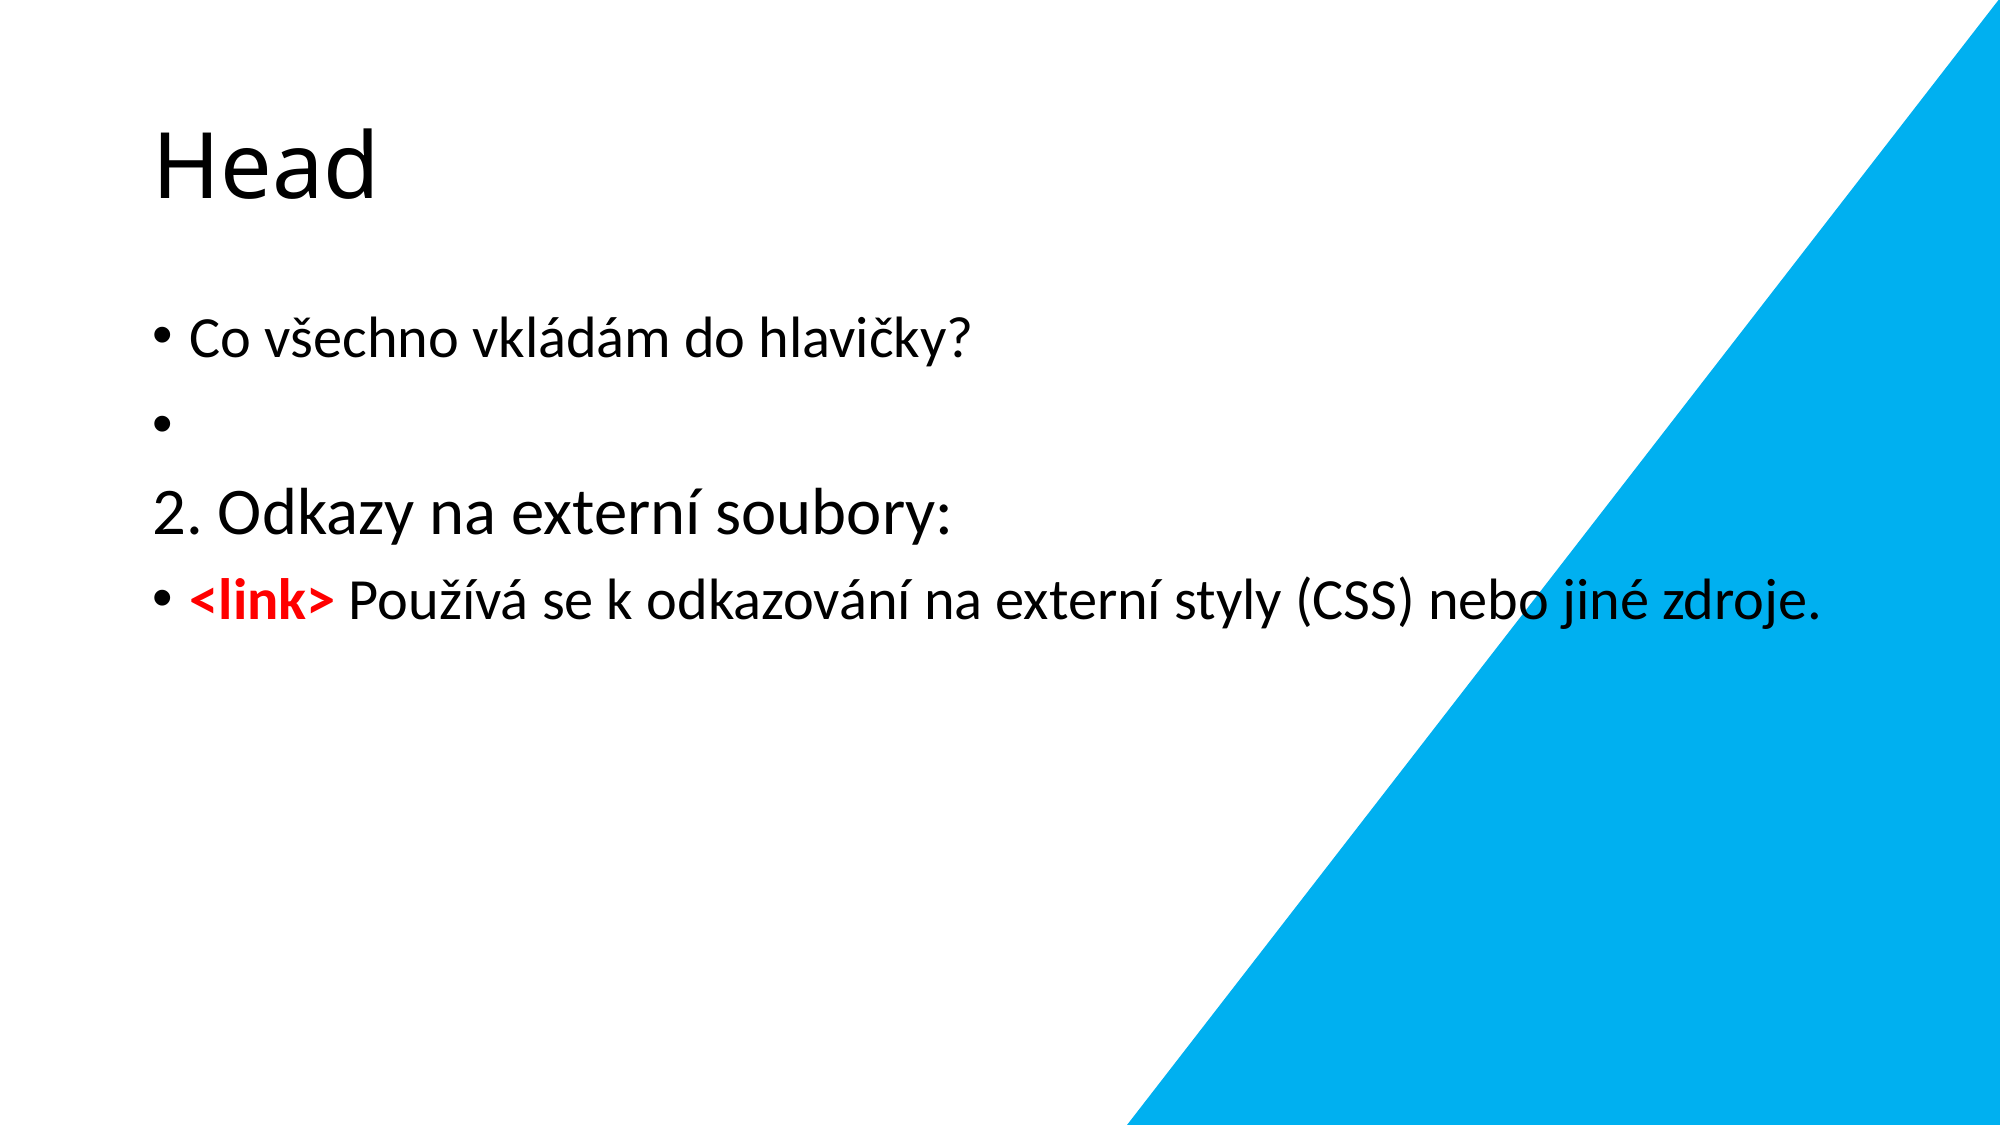

# Head
Co všechno vkládám do hlavičky?
2. Odkazy na externí soubory:
<link> Používá se k odkazování na externí styly (CSS) nebo jiné zdroje.